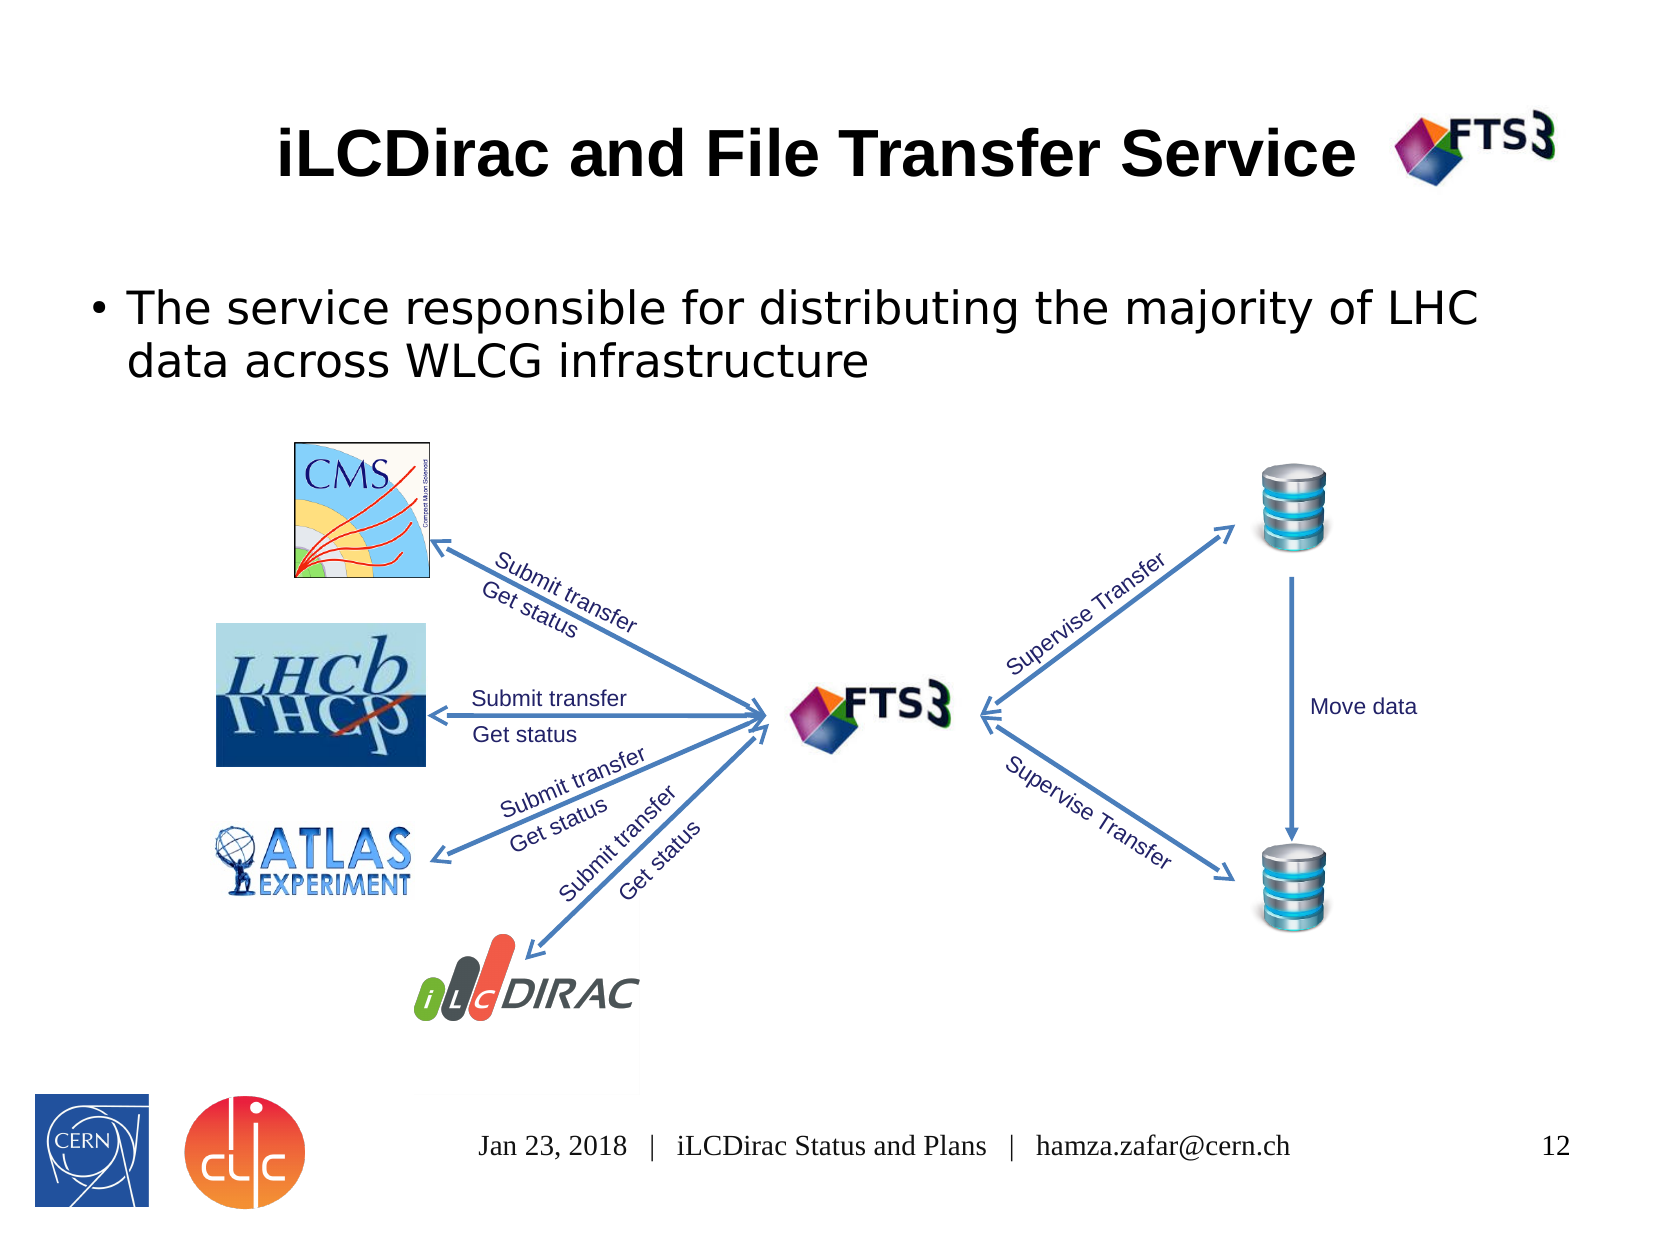

# iLCDirac and File Transfer Service
The service responsible for distributing the majority of LHC data across WLCG infrastructure
Supervise Transfer
Get status
Submit transfer
Submit transfer
Move data
Get status
Submit transfer
Get status
Supervise Transfer
Submit transfer
Get status
Jan 23, 2018 | iLCDirac Status and Plans | hamza.zafar@cern.ch
12